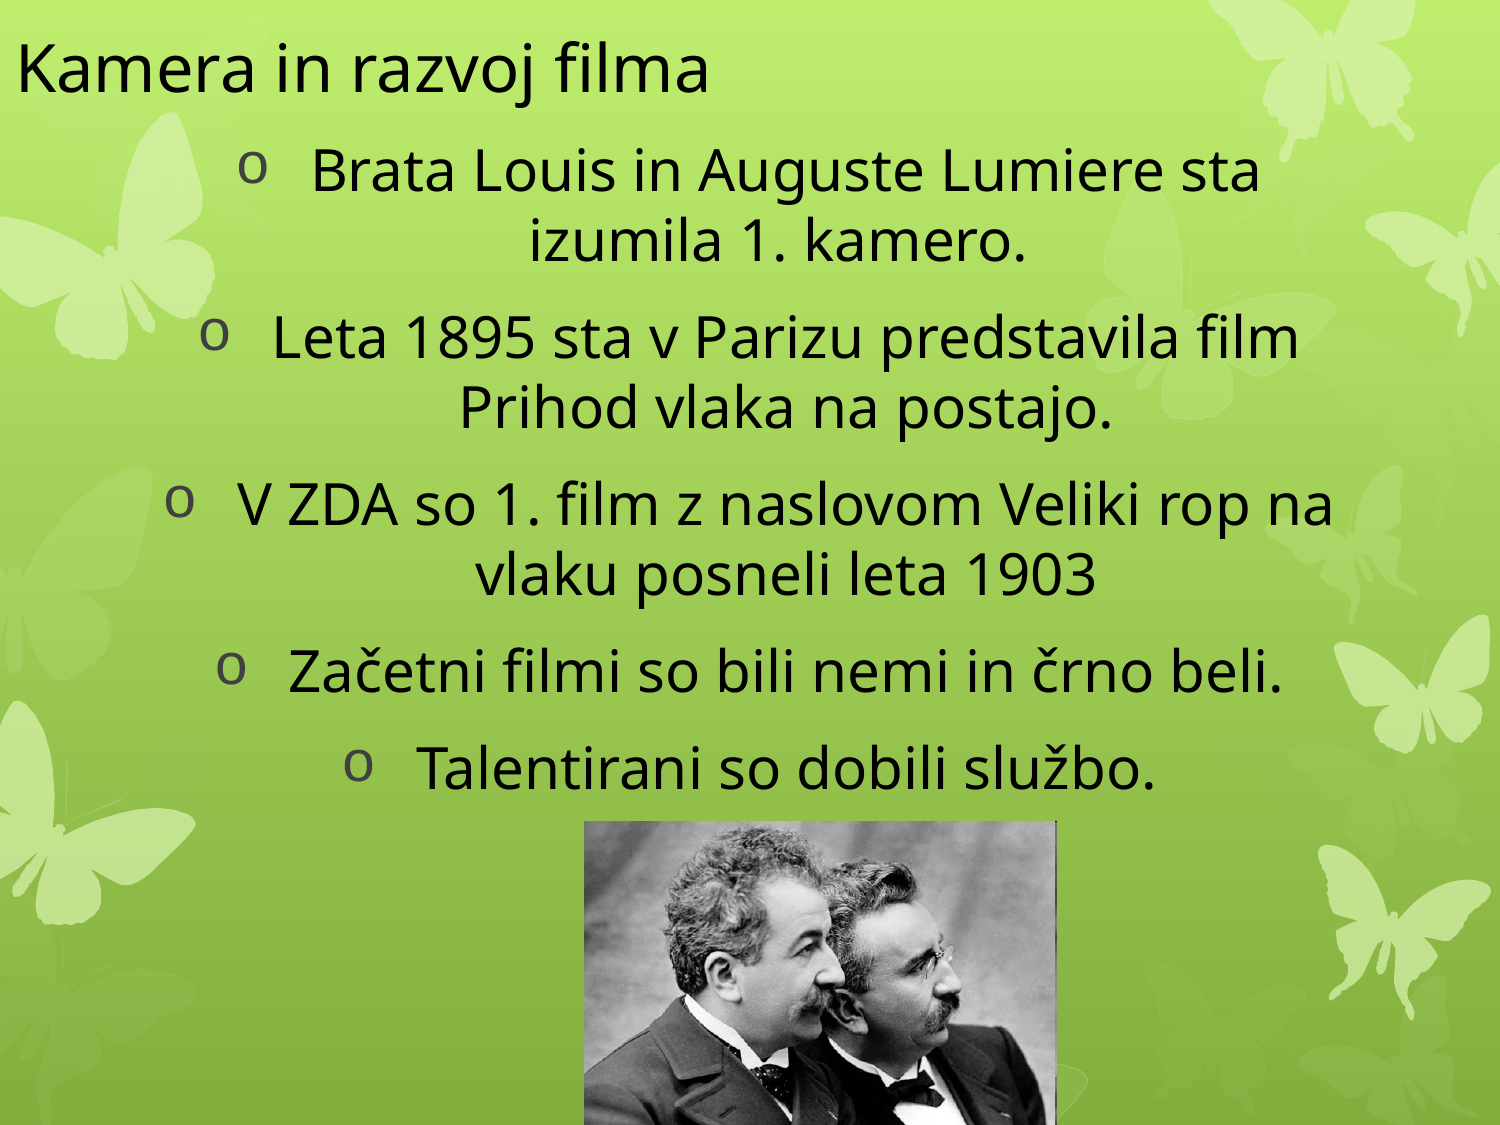

# Kamera in razvoj filma
Brata Louis in Auguste Lumiere sta izumila 1. kamero.
Leta 1895 sta v Parizu predstavila film Prihod vlaka na postajo.
V ZDA so 1. film z naslovom Veliki rop na vlaku posneli leta 1903
Začetni filmi so bili nemi in črno beli.
Talentirani so dobili službo.